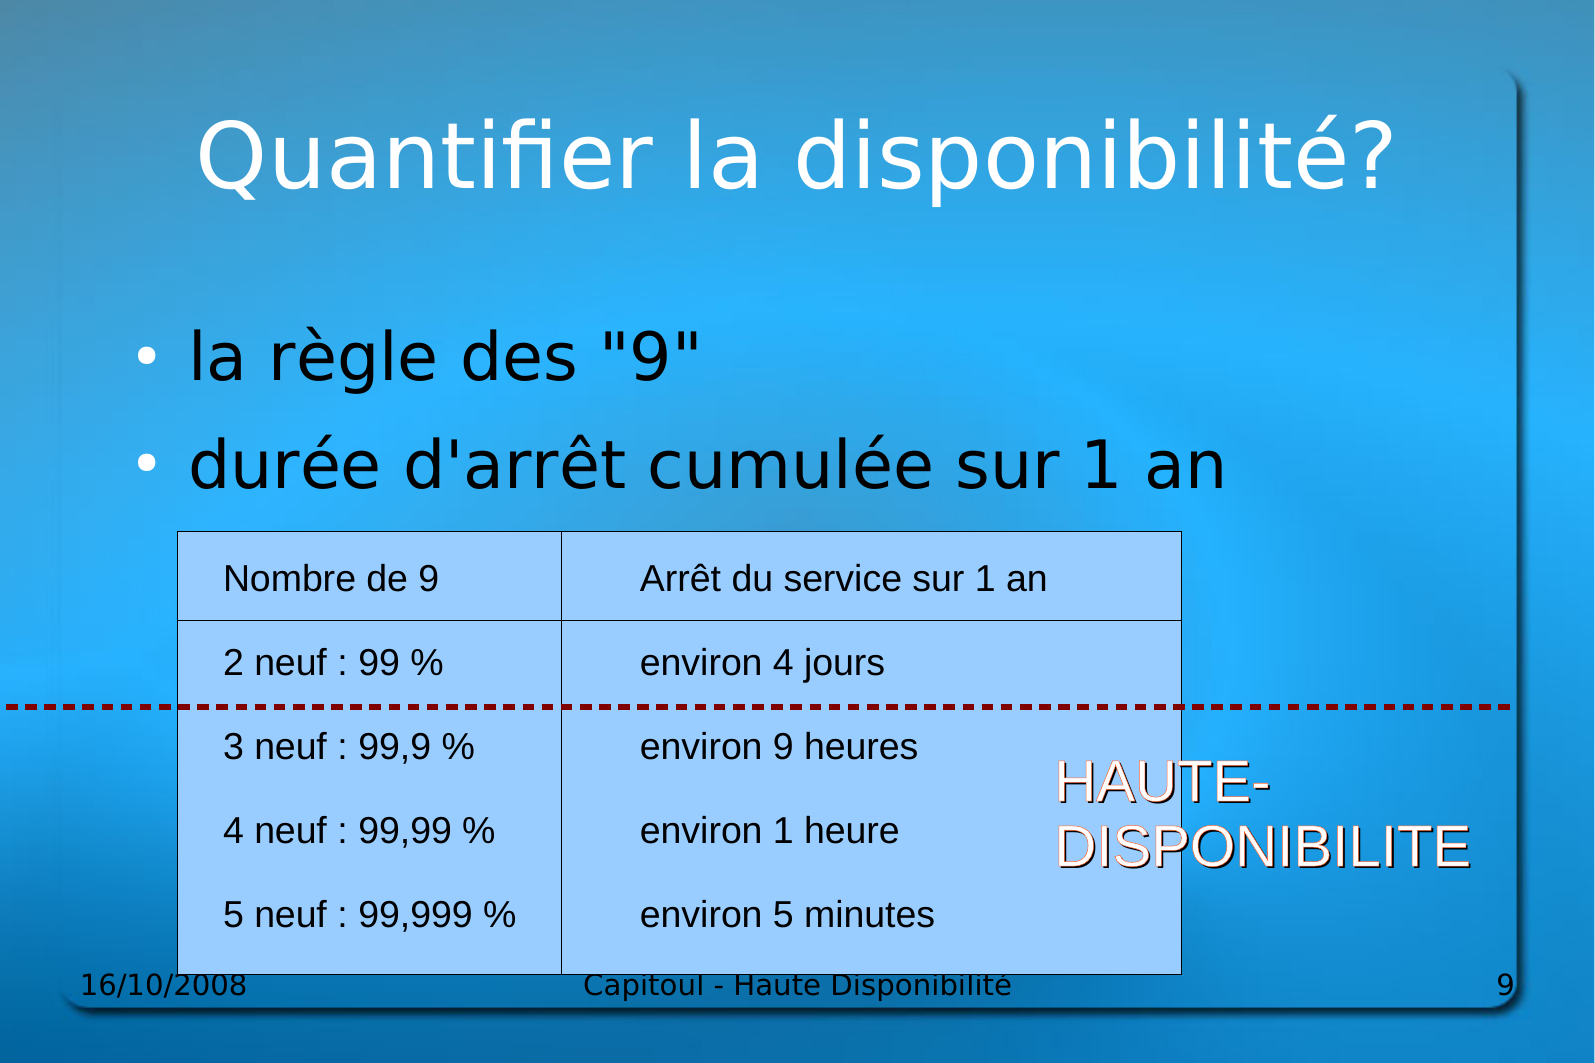

# Quantifier la disponibilité?
la règle des "9"
durée d'arrêt cumulée sur 1 an
Nombre de 9
2 neuf : 99 %
3 neuf : 99,9 %
4 neuf : 99,99 %
5 neuf : 99,999 %
Arrêt du service sur 1 an
environ 4 jours
environ 9 heures
environ 1 heure
environ 5 minutes
HAUTE-
DISPONIBILITE
16/10/2008
Capitoul - Haute Disponibilité
9